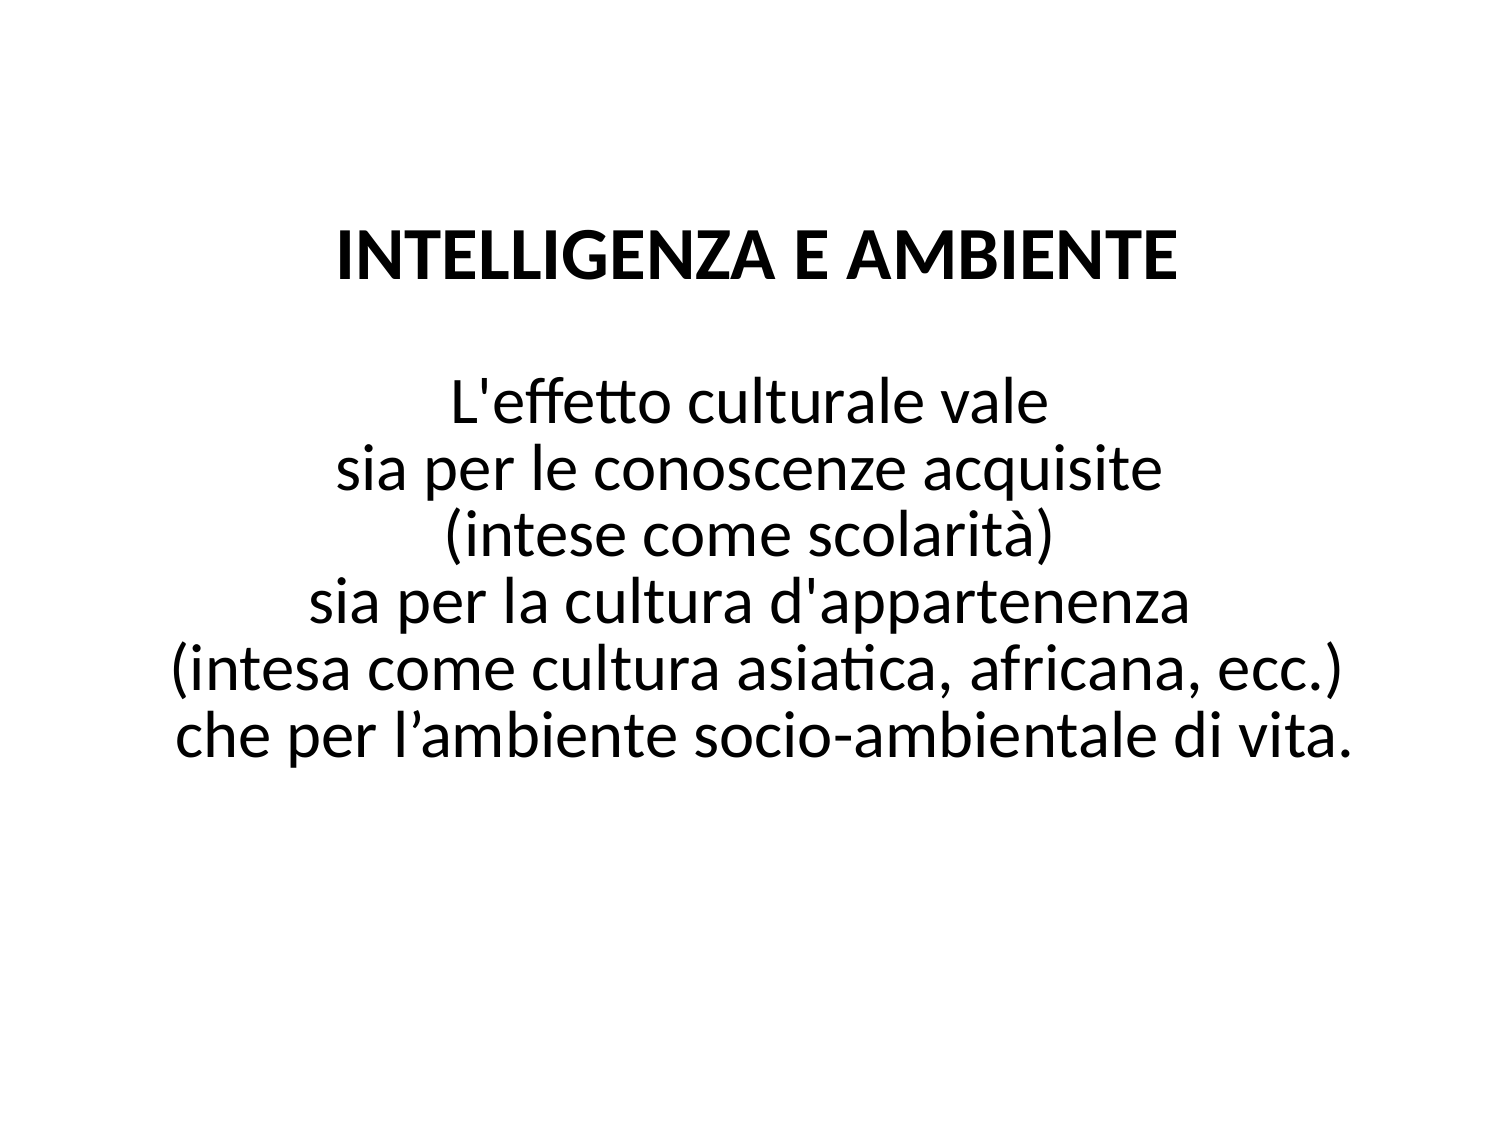

# INTELLIGENZA E AMBIENTE L'effetto culturale vale sia per le conoscenze acquisite (intese come scolarità) sia per la cultura d'appartenenza (intesa come cultura asiatica, africana, ecc.) che per l’ambiente socio-ambientale di vita.